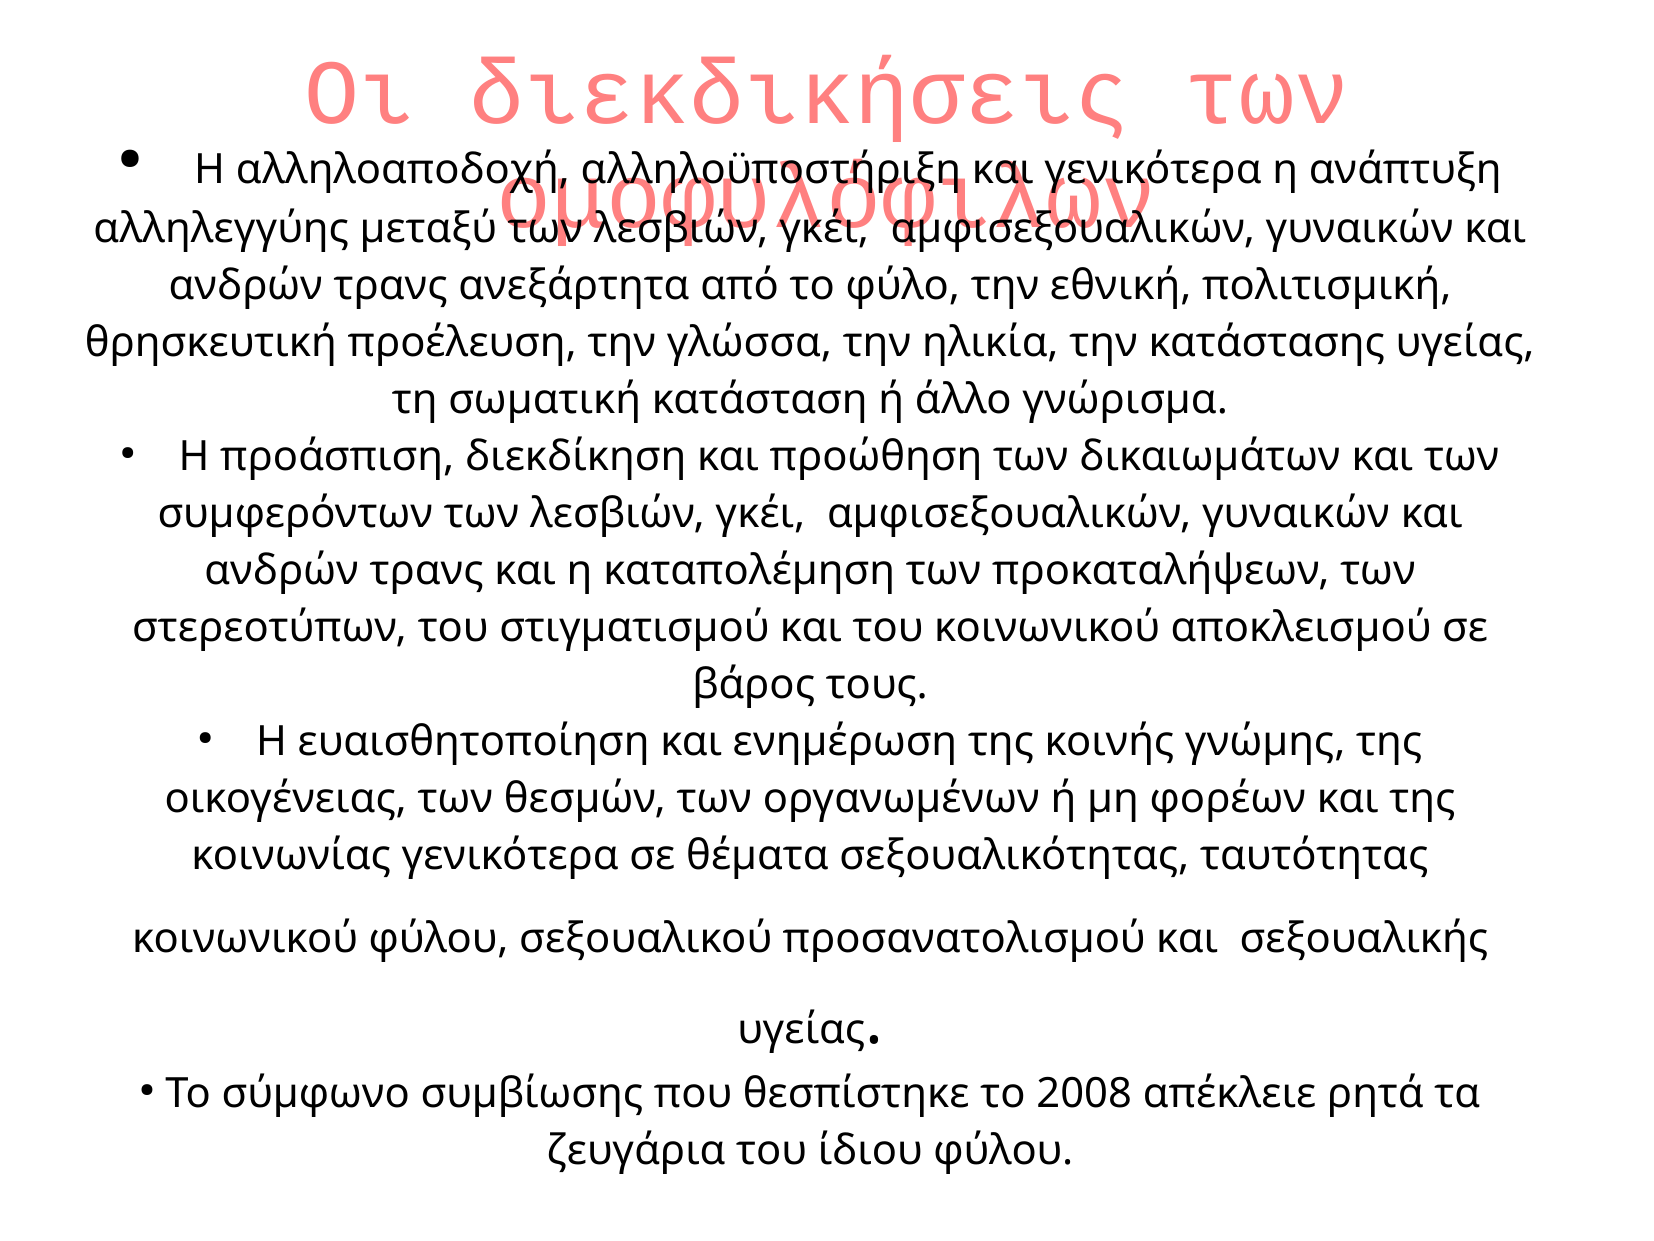

# Οι διεκδικήσεις των ομοφυλόφιλων
 Η αλληλοαποδοχή, αλληλοϋποστήριξη και γενικότερα η ανάπτυξη αλληλεγγύης μεταξύ των λεσβιών, γκέι, αμφισεξουαλικών, γυναικών και ανδρών τρανς ανεξάρτητα από το φύλο, την εθνική, πολιτισμική, θρησκευτική προέλευση, την γλώσσα, την ηλικία, την κατάστασης υγείας, τη σωματική κατάσταση ή άλλο γνώρισμα.
 Η προάσπιση, διεκδίκηση και προώθηση των δικαιωμάτων και των συμφερόντων των λεσβιών, γκέι, αμφισεξουαλικών, γυναικών και ανδρών τρανς και η καταπολέμηση των προκαταλήψεων, των στερεοτύπων, του στιγματισμού και του κοινωνικού αποκλεισμού σε βάρος τους.
 Η ευαισθητοποίηση και ενημέρωση της κοινής γνώμης, της οικογένειας, των θεσμών, των οργανωμένων ή μη φορέων και της κοινωνίας γενικότερα σε θέματα σεξουαλικότητας, ταυτότητας κοινωνικού φύλου, σεξουαλικού προσανατολισμού και σεξουαλικής υγείας.
 Το σύμφωνο συμβίωσης που θεσπίστηκε το 2008 απέκλειε ρητά τα ζευγάρια του ίδιου φύλου.